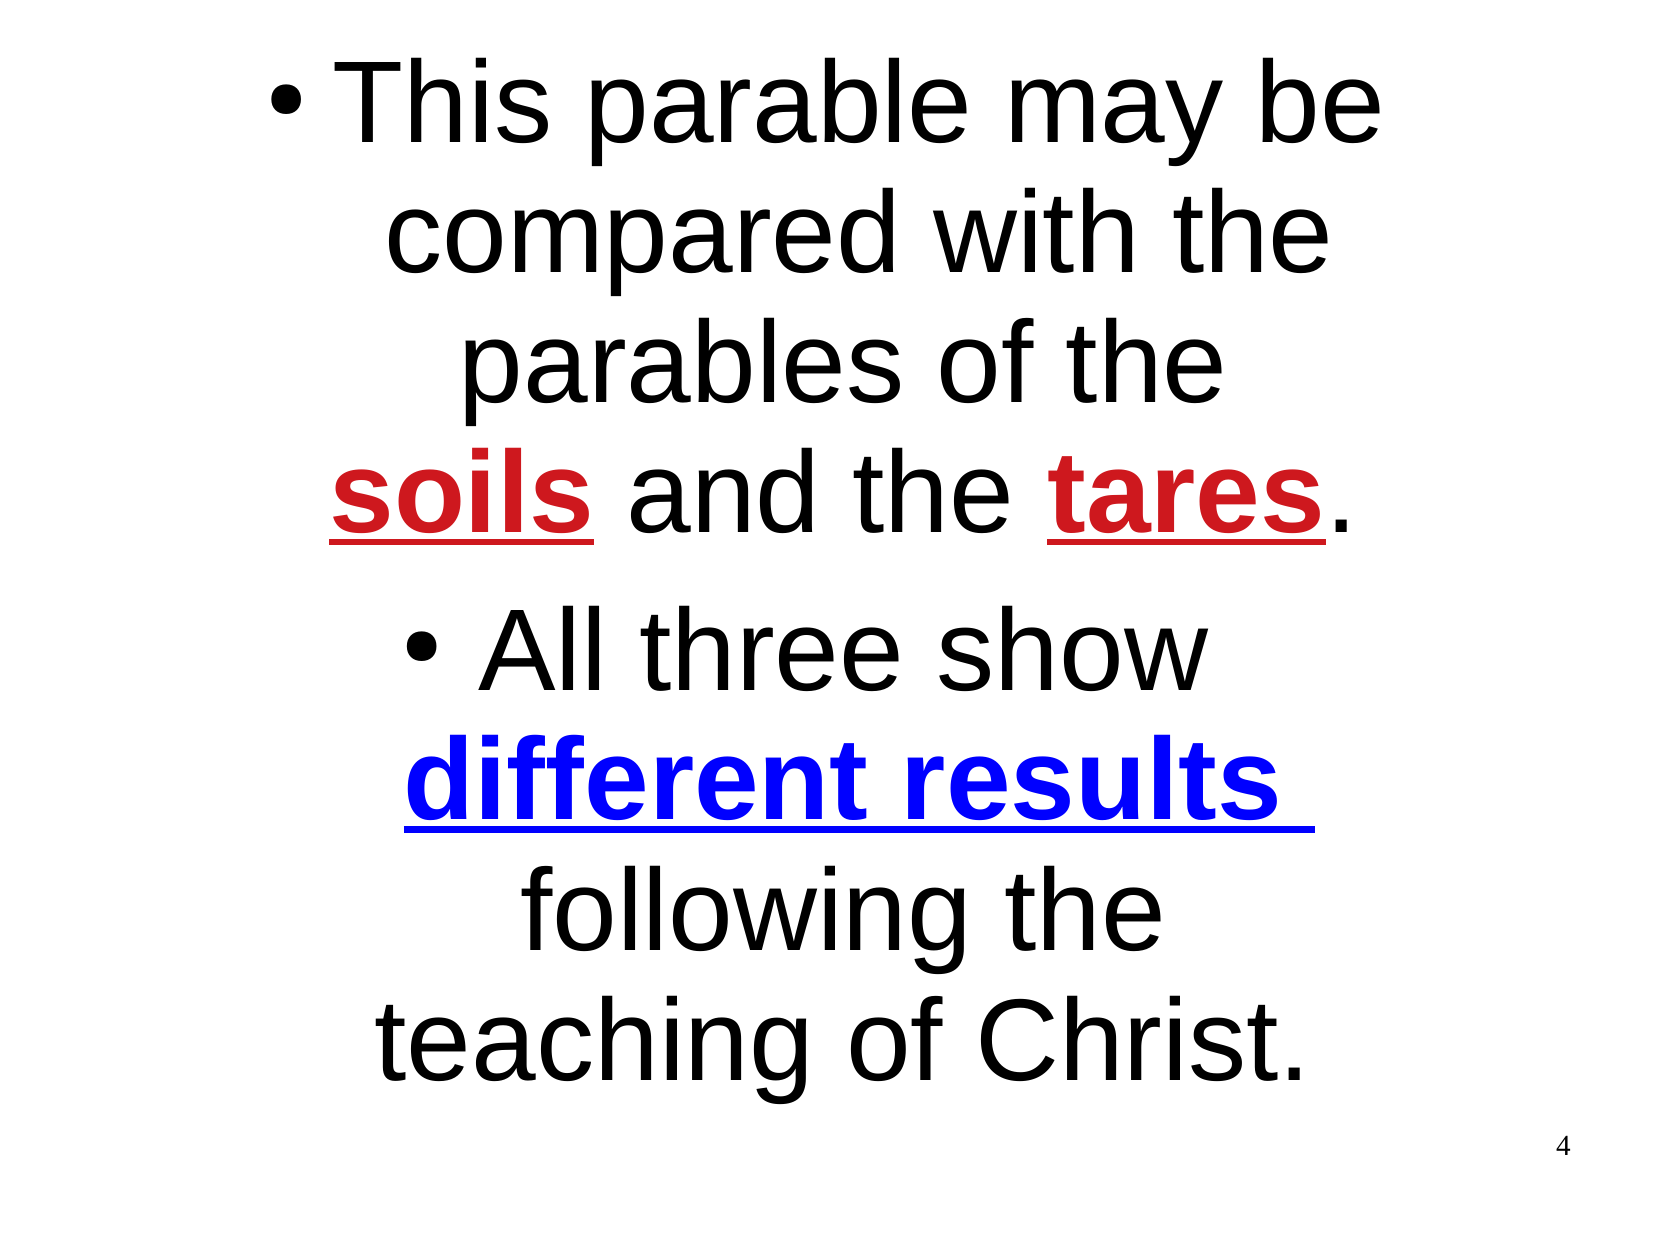

# This parable may be compared with the parables of the soils and the tares.
All three show
different results
following the
teaching of Christ.
4